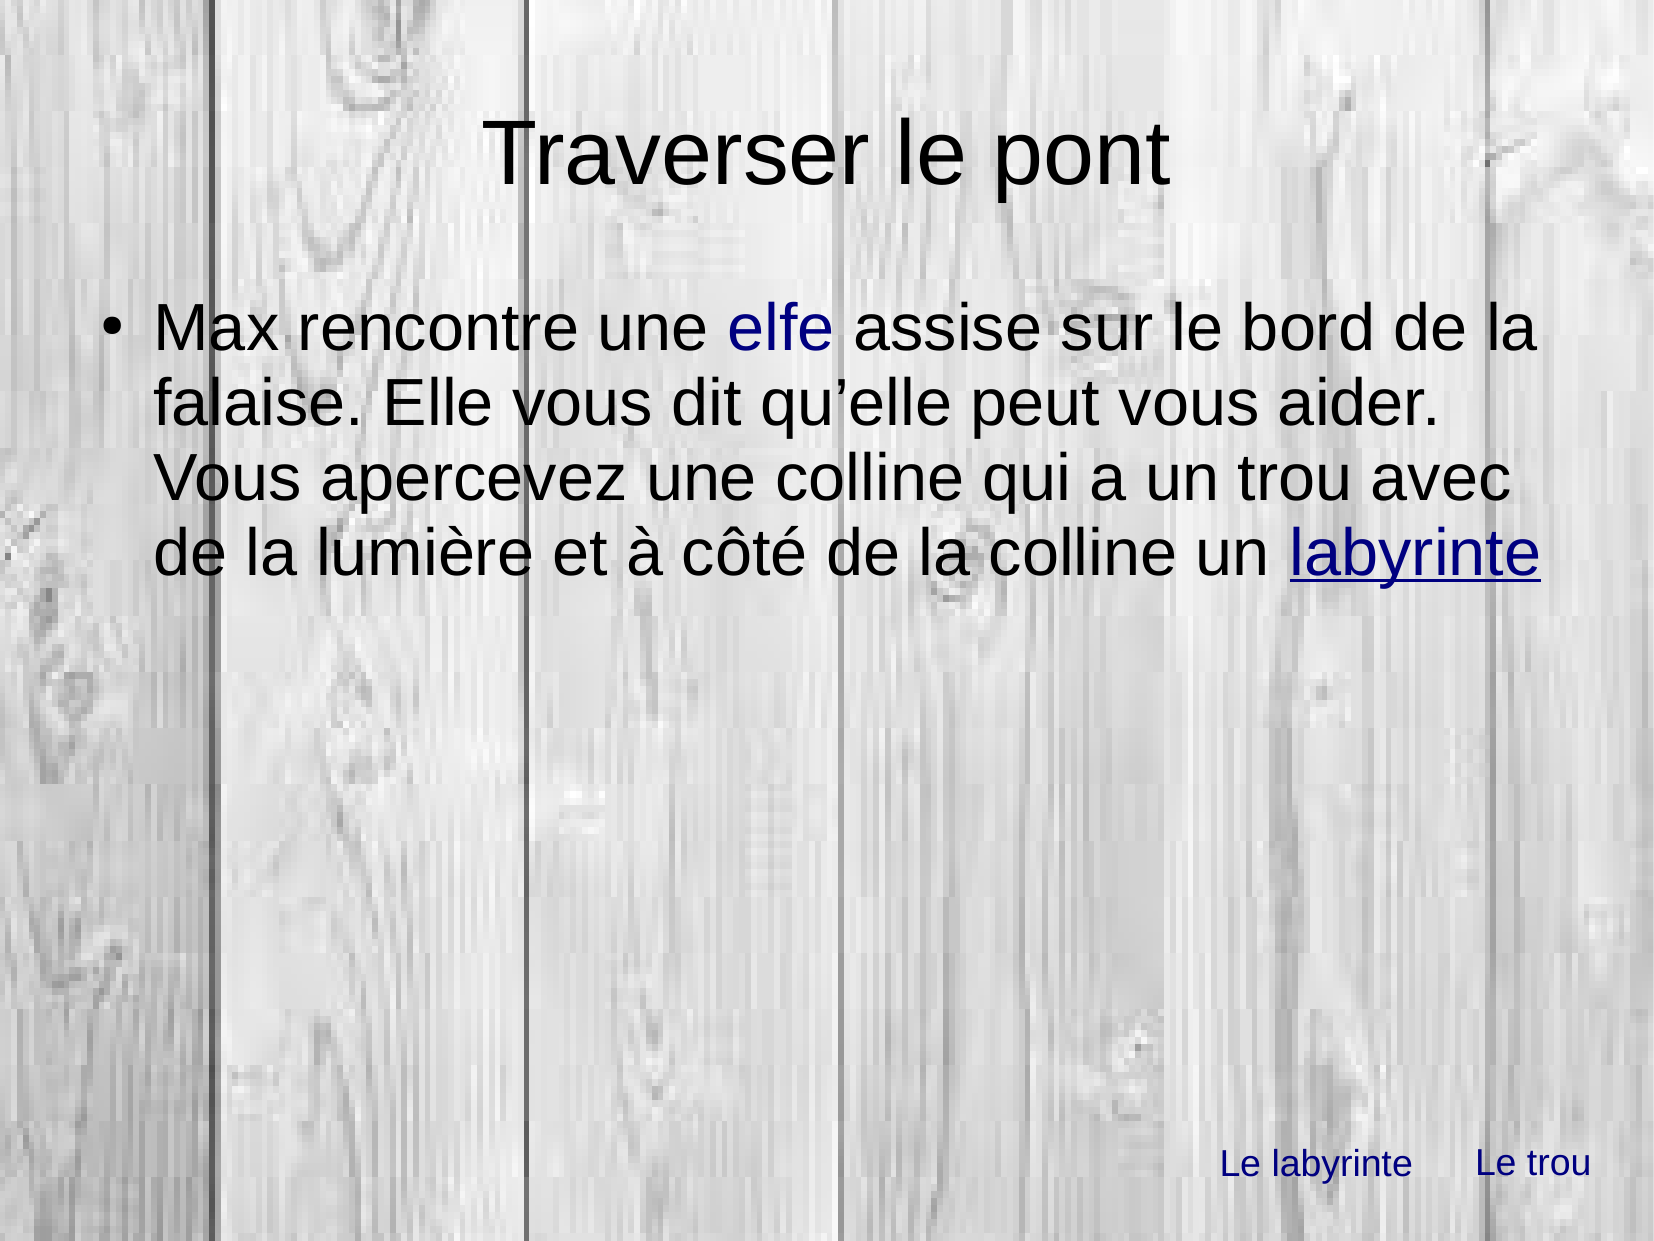

# Traverser le pont
Max rencontre une elfe assise sur le bord de la falaise. Elle vous dit qu’elle peut vous aider. Vous apercevez une colline qui a un trou avec de la lumière et à côté de la colline un labyrinte
Le trou
Le labyrinte